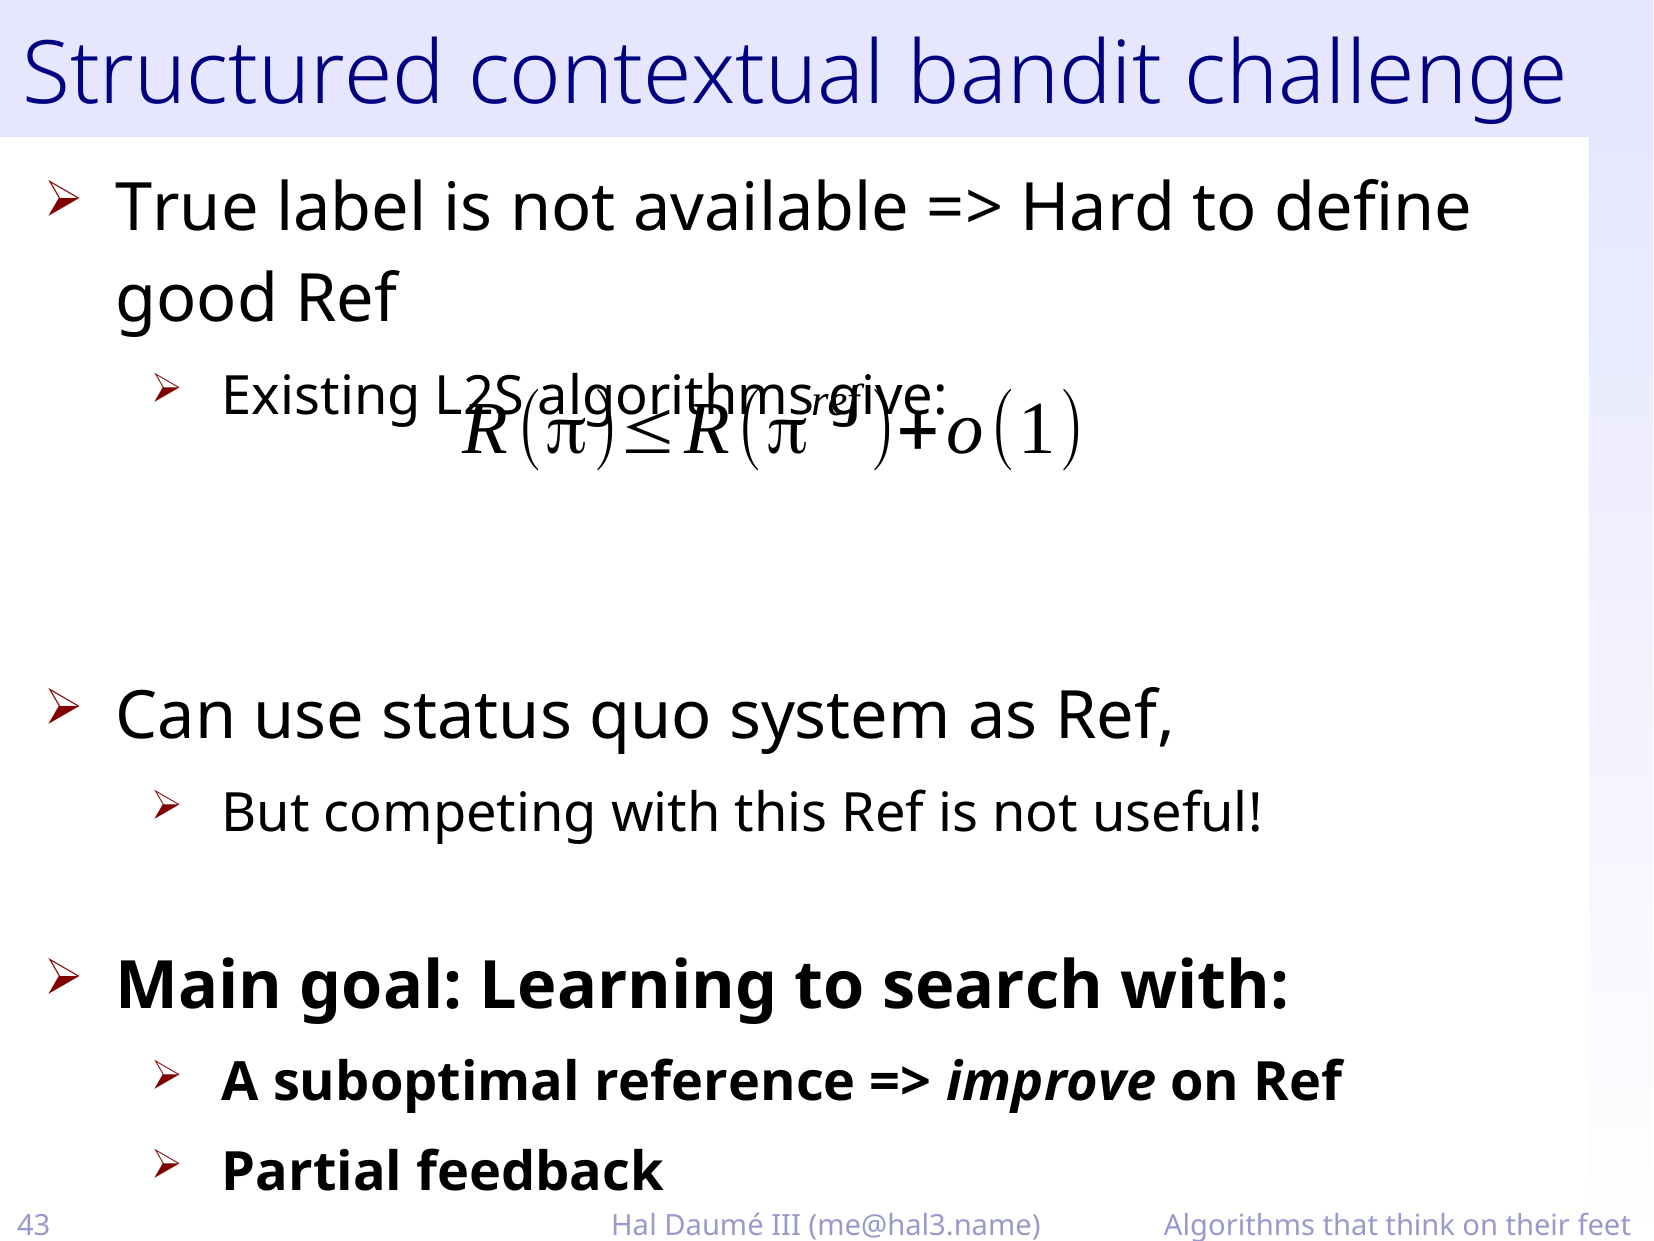

# Structured contextual bandit challenge
True label is not available => Hard to define good Ref
Existing L2S algorithms give:
Can use status quo system as Ref,
But competing with this Ref is not useful!
Main goal: Learning to search with:
A suboptimal reference => improve on Ref
Partial feedback